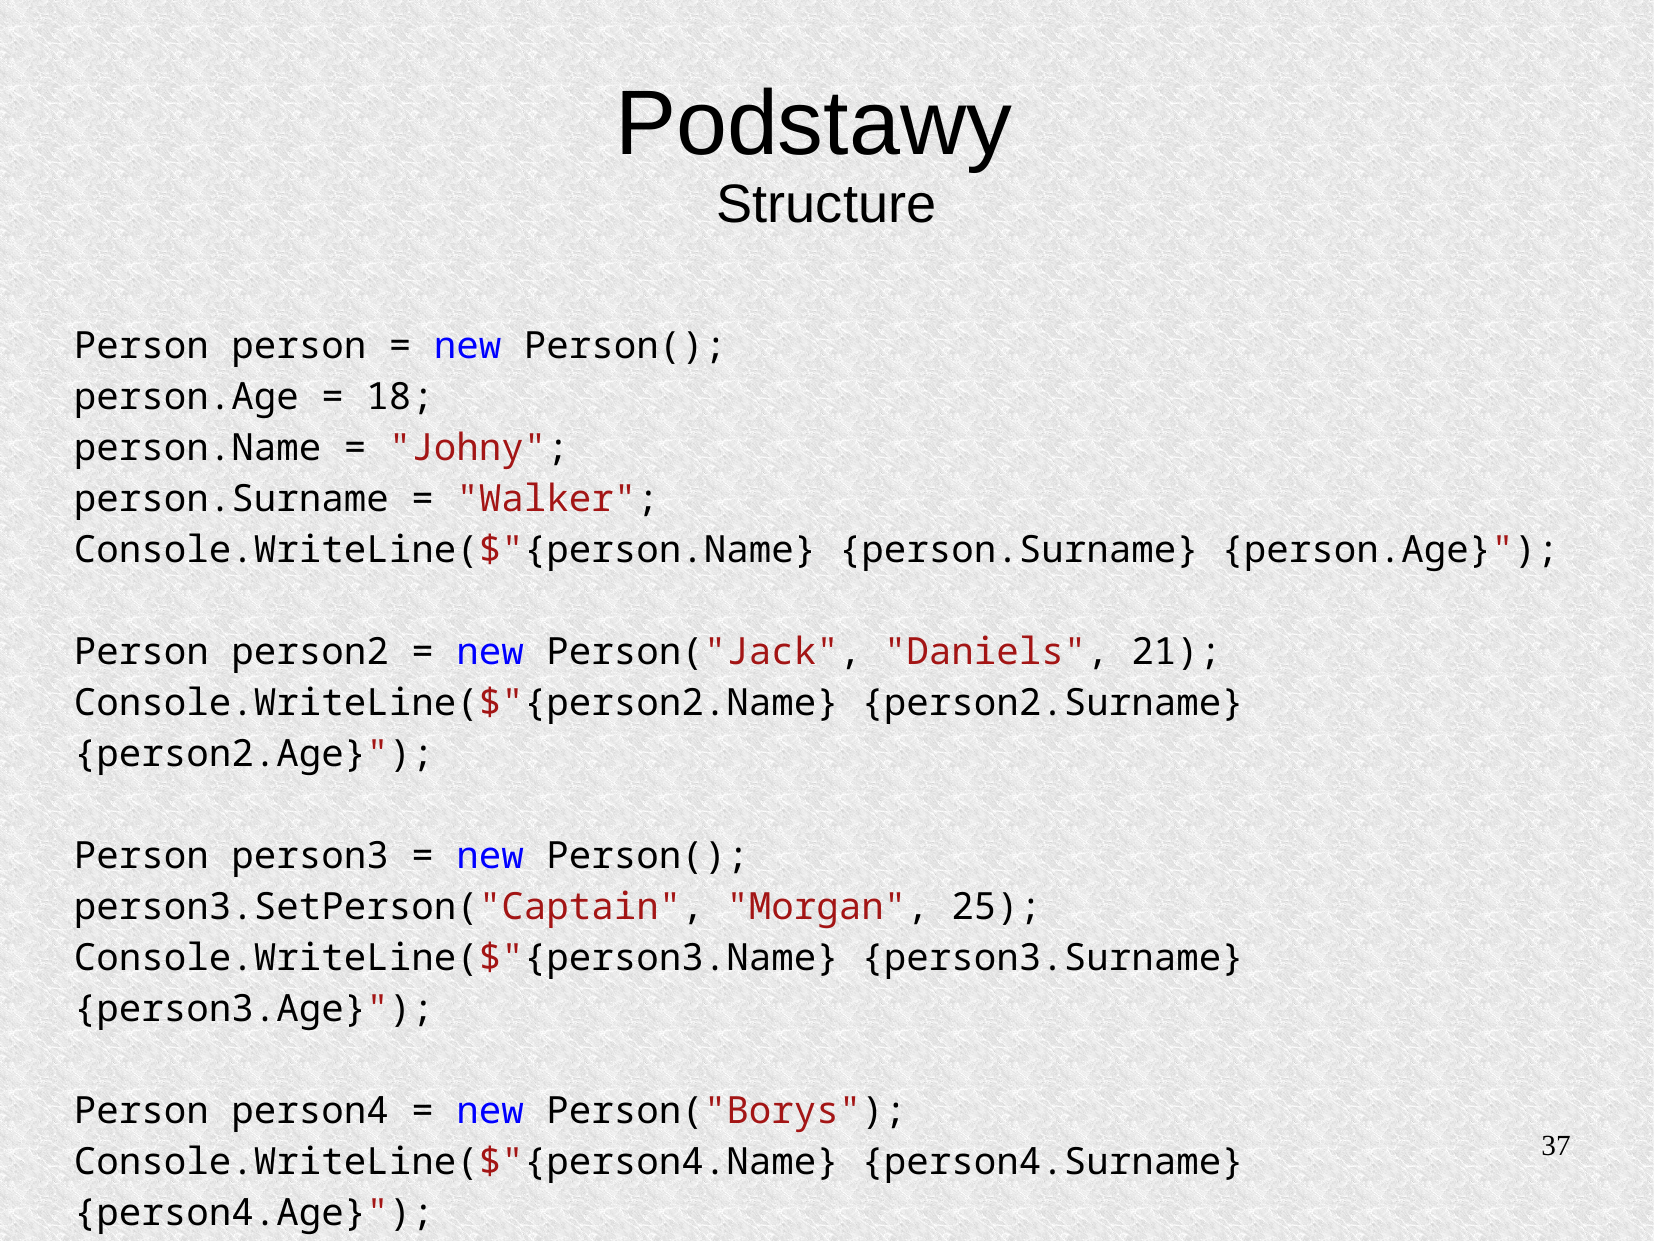

# Podstawy Structure
Person person = new Person();
person.Age = 18;
person.Name = "Johny";
person.Surname = "Walker";
Console.WriteLine($"{person.Name} {person.Surname} {person.Age}");
Person person2 = new Person("Jack", "Daniels", 21);
Console.WriteLine($"{person2.Name} {person2.Surname} {person2.Age}");
Person person3 = new Person();
person3.SetPerson("Captain", "Morgan", 25);
Console.WriteLine($"{person3.Name} {person3.Surname} {person3.Age}");
Person person4 = new Person("Borys");
Console.WriteLine($"{person4.Name} {person4.Surname} {person4.Age}");
37